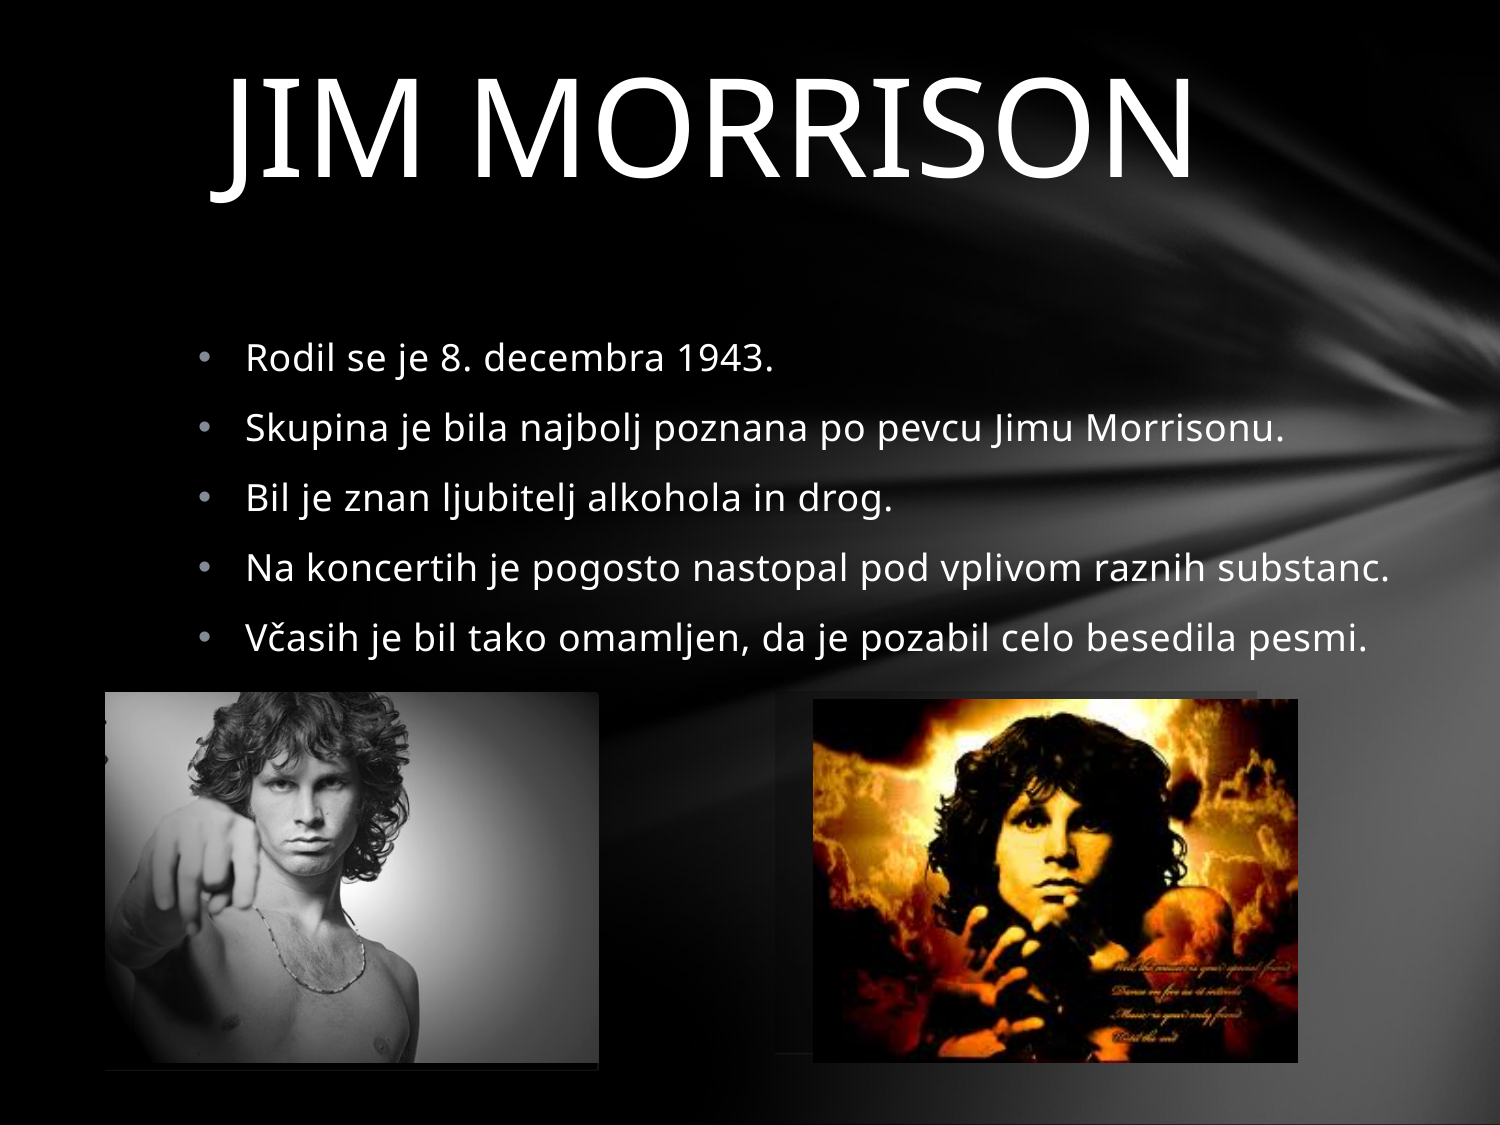

JIM MORRISON
# Rodil se je 8. decembra 1943.
Skupina je bila najbolj poznana po pevcu Jimu Morrisonu.
Bil je znan ljubitelj alkohola in drog.
Na koncertih je pogosto nastopal pod vplivom raznih substanc.
Včasih je bil tako omamljen, da je pozabil celo besedila pesmi.